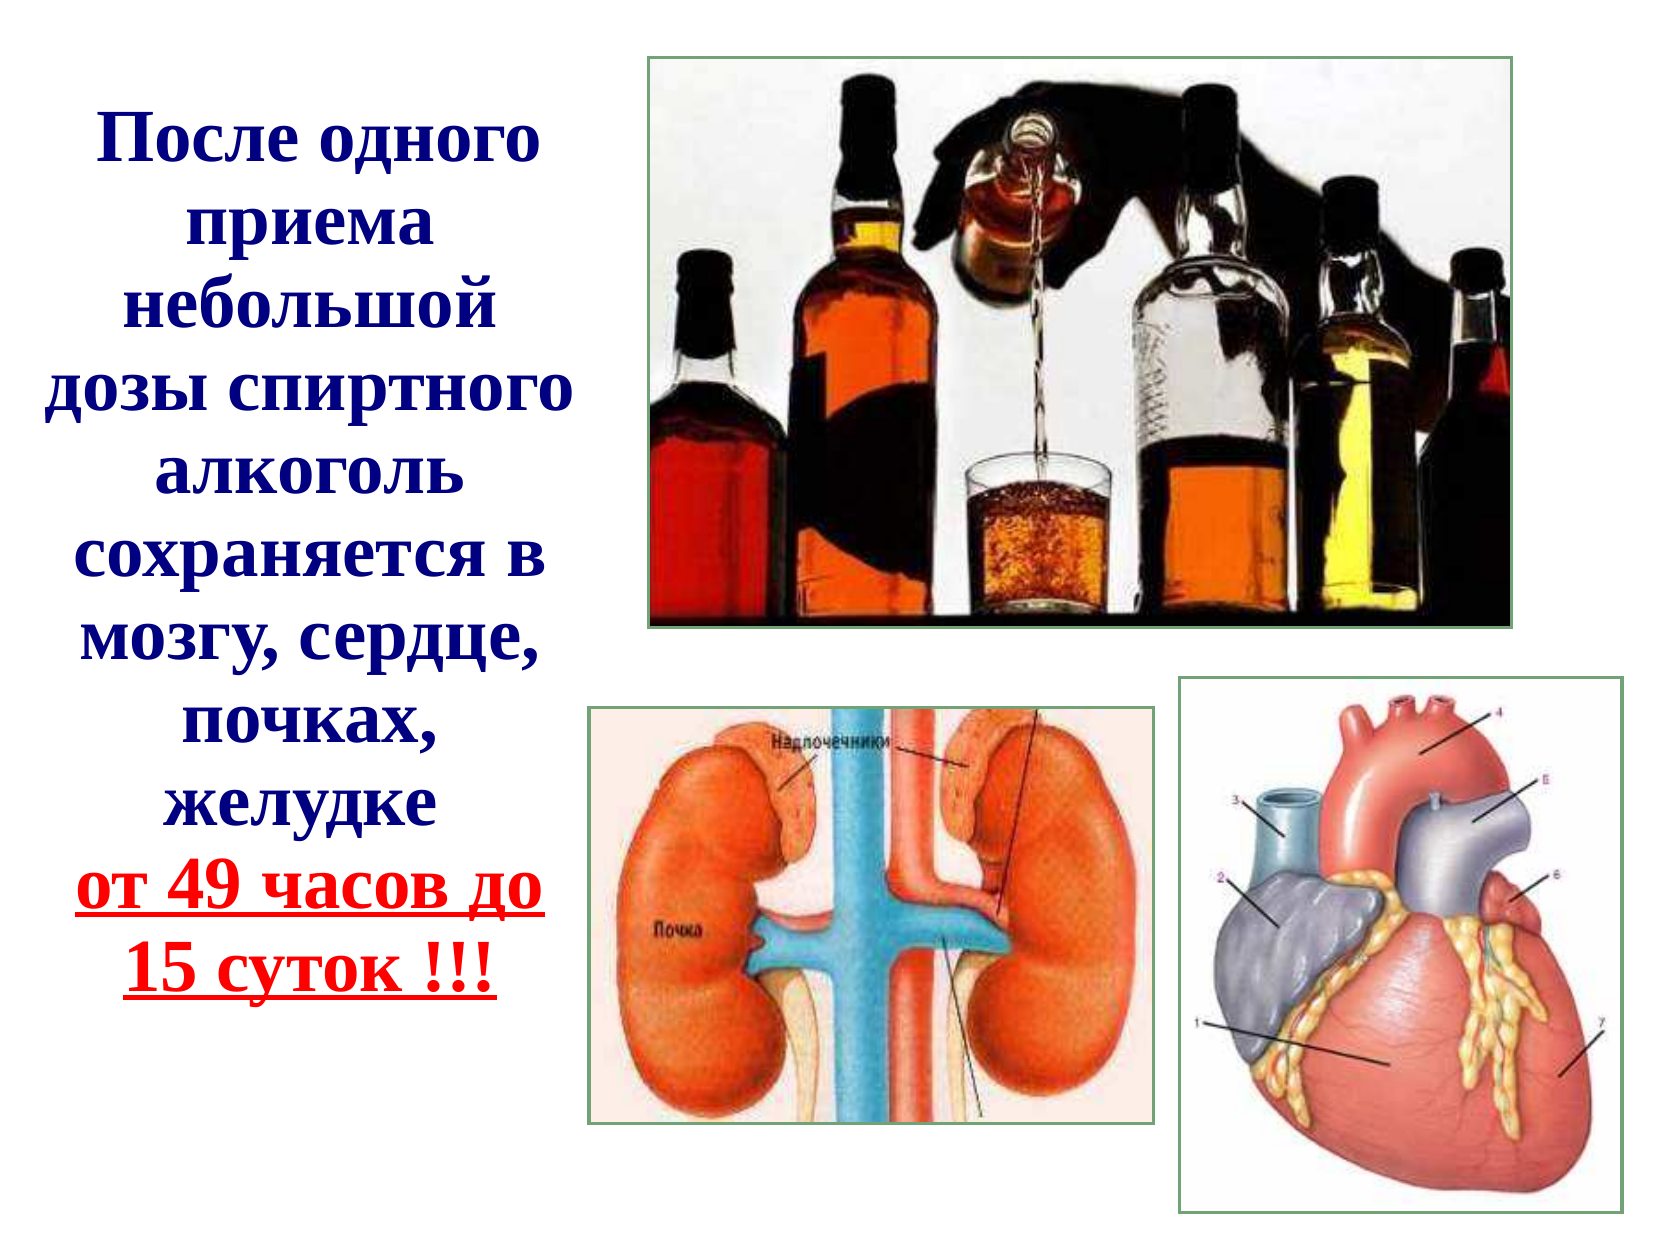

После одного приема небольшой дозы спиртного алкоголь сохраняется в мозгу, сердце, почках, желудке
от 49 часов до 15 суток !!!